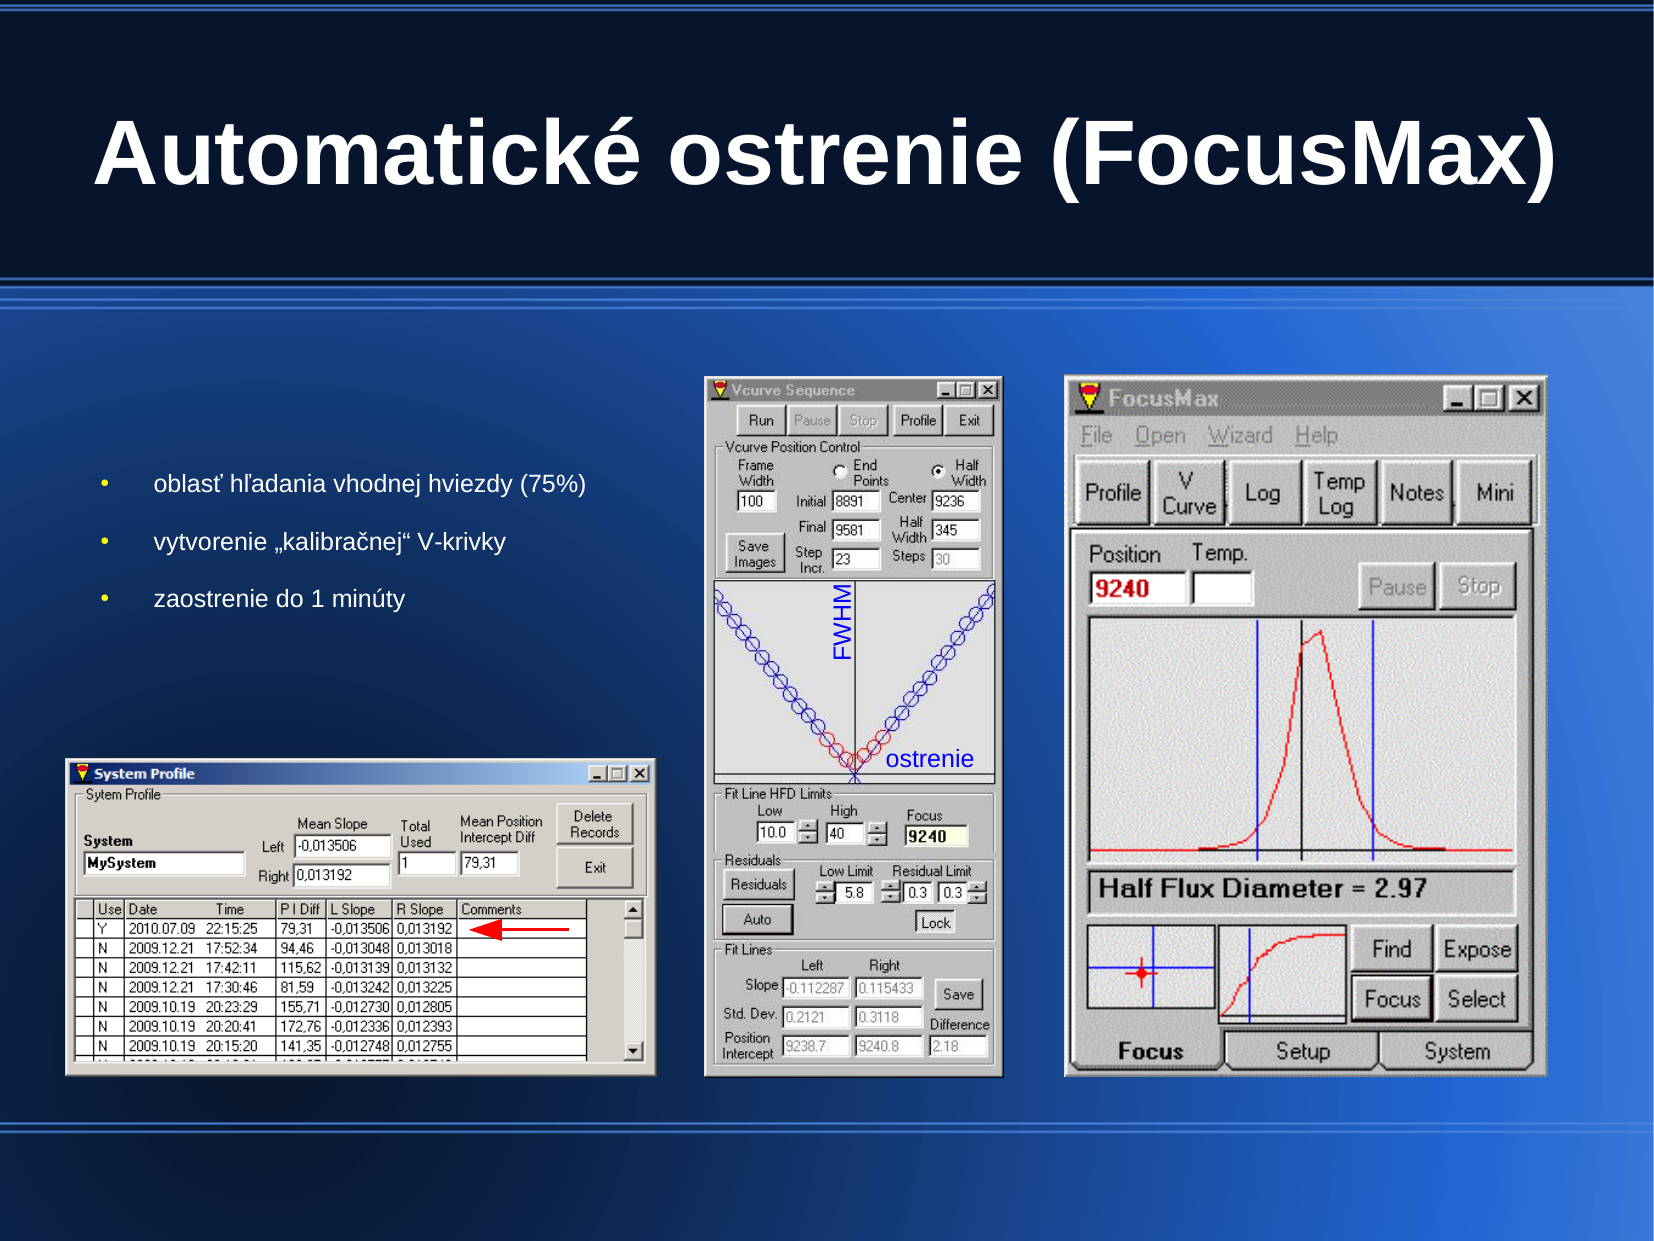

# Automatické ostrenie (FocusMax)
oblasť hľadania vhodnej hviezdy (75%)
vytvorenie „kalibračnej“ V-krivky
zaostrenie do 1 minúty
FWHM
ostrenie